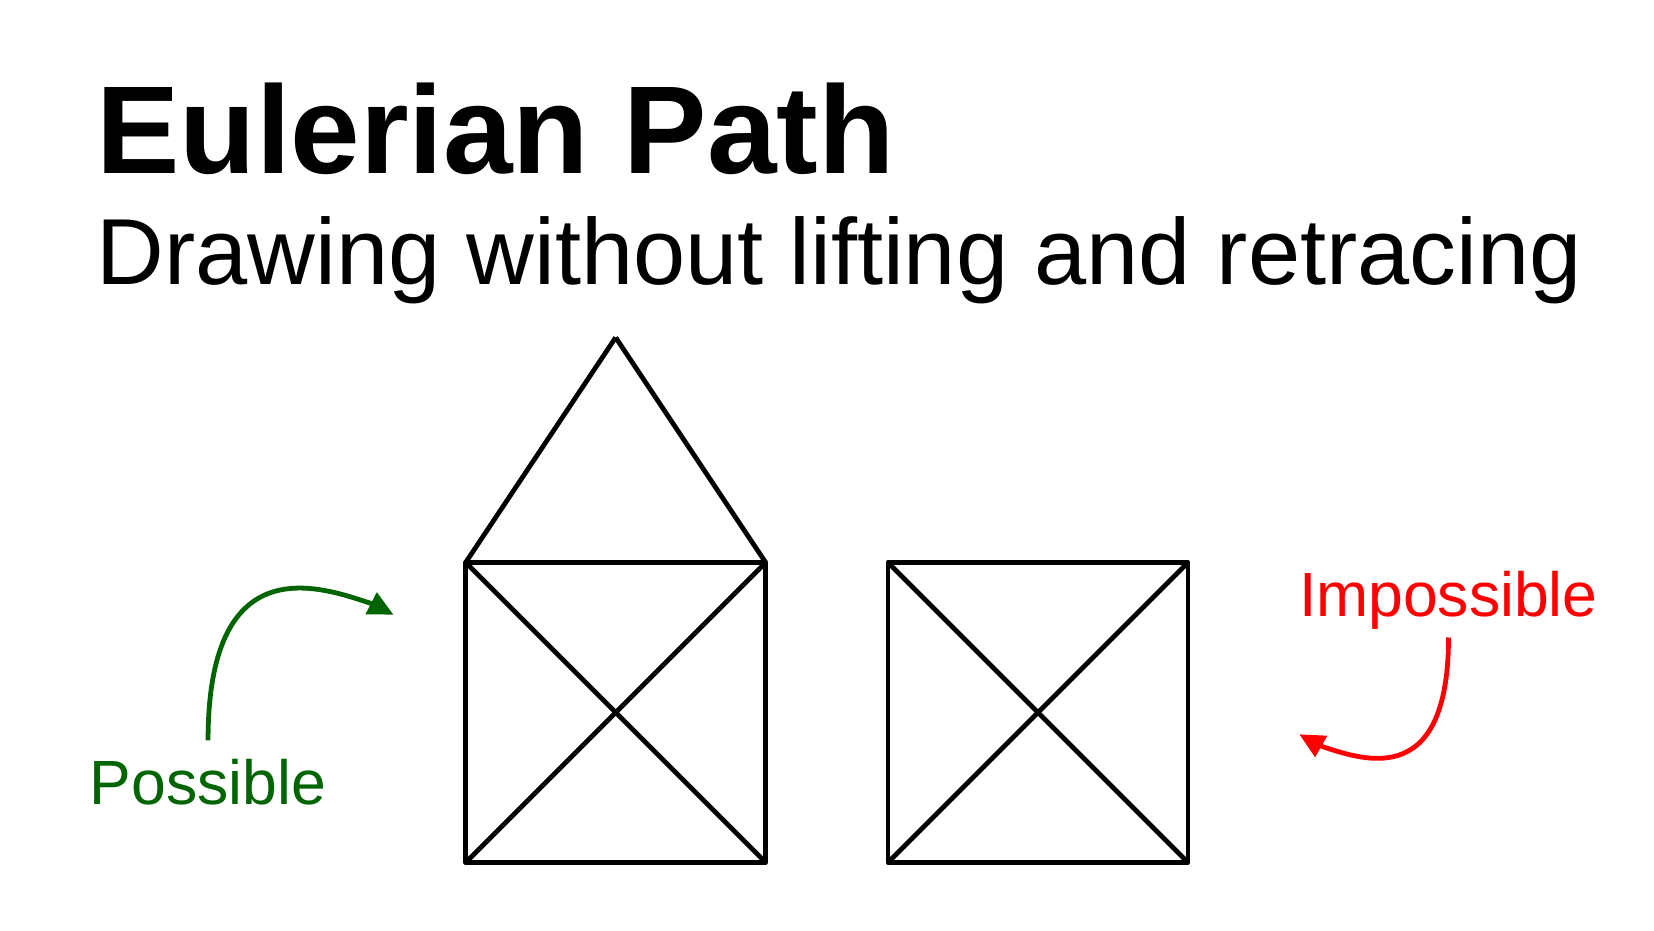

Eulerian Path
Drawing without lifting and retracing
Impossible
Possible